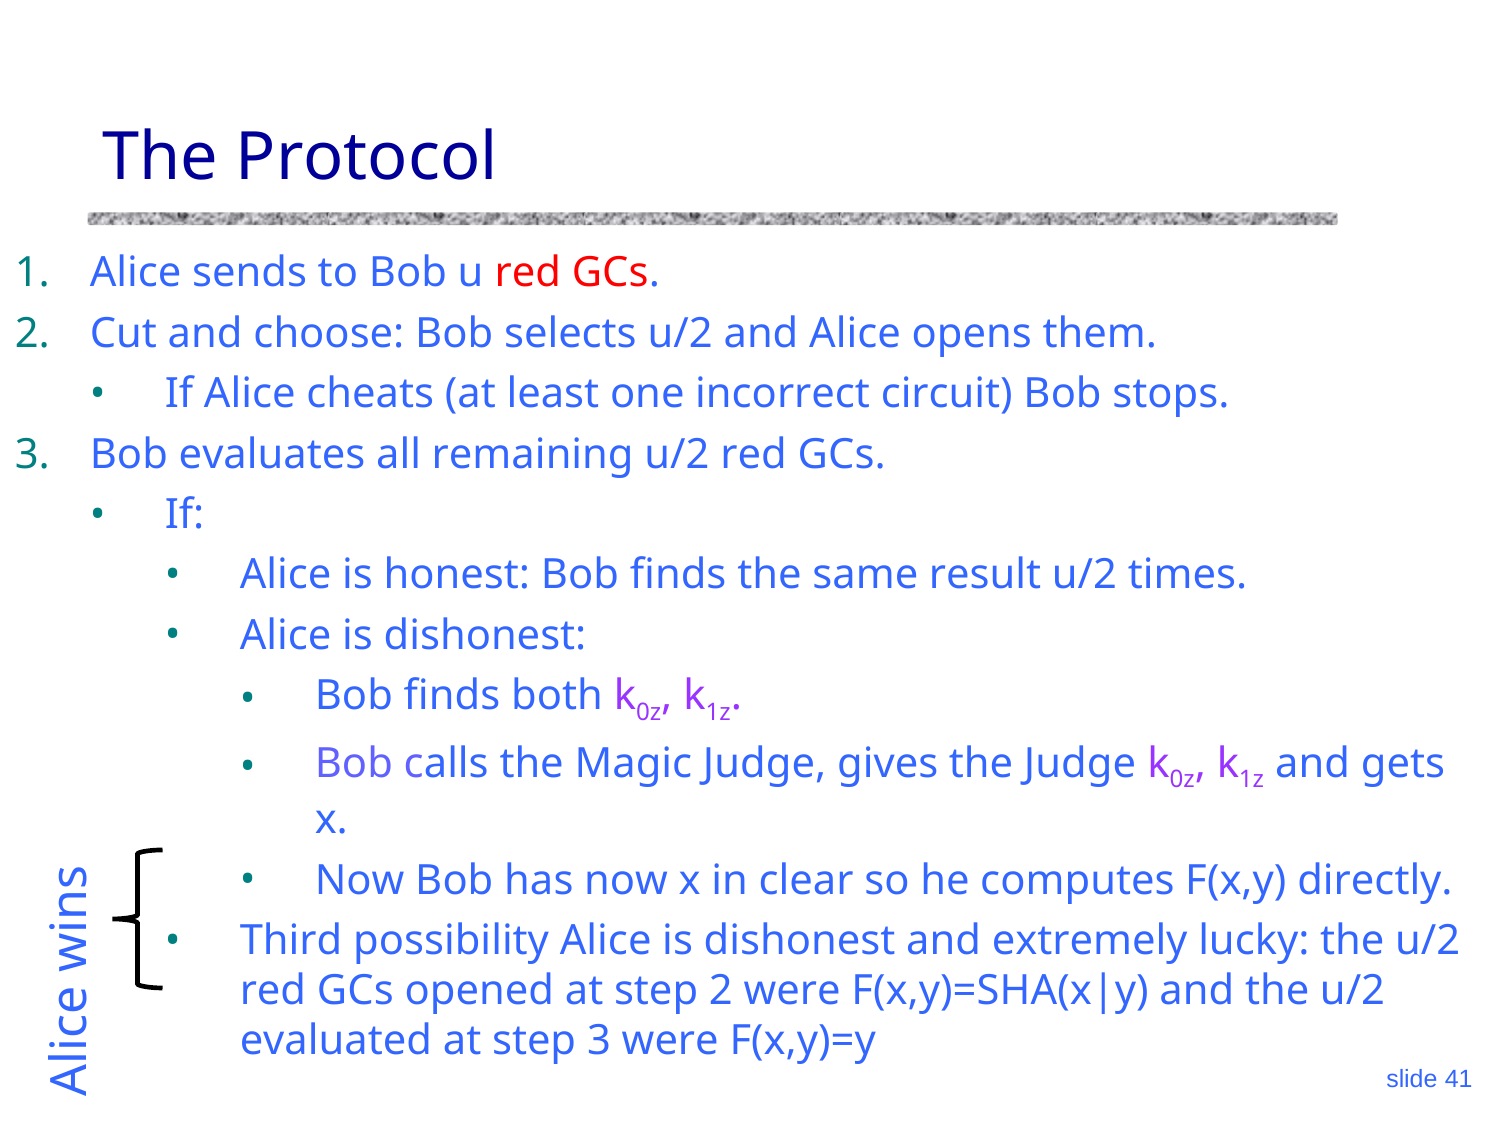

# The Protocol
Alice sends to Bob u red GCs.
Cut and choose: Bob selects u/2 and Alice opens them.
If Alice cheats (at least one incorrect circuit) Bob stops.
Bob evaluates all remaining u/2 red GCs.
If:
Alice is honest: Bob finds the same result u/2 times.
Alice is dishonest:
Bob finds both k0z, k1z.
Bob calls the Magic Judge, gives the Judge k0z, k1z and gets x.
Now Bob has now x in clear so he computes F(x,y) directly.
Third possibility Alice is dishonest and extremely lucky: the u/2 red GCs opened at step 2 were F(x,y)=SHA(x|y) and the u/2 evaluated at step 3 were F(x,y)=y
Alice wins
slide